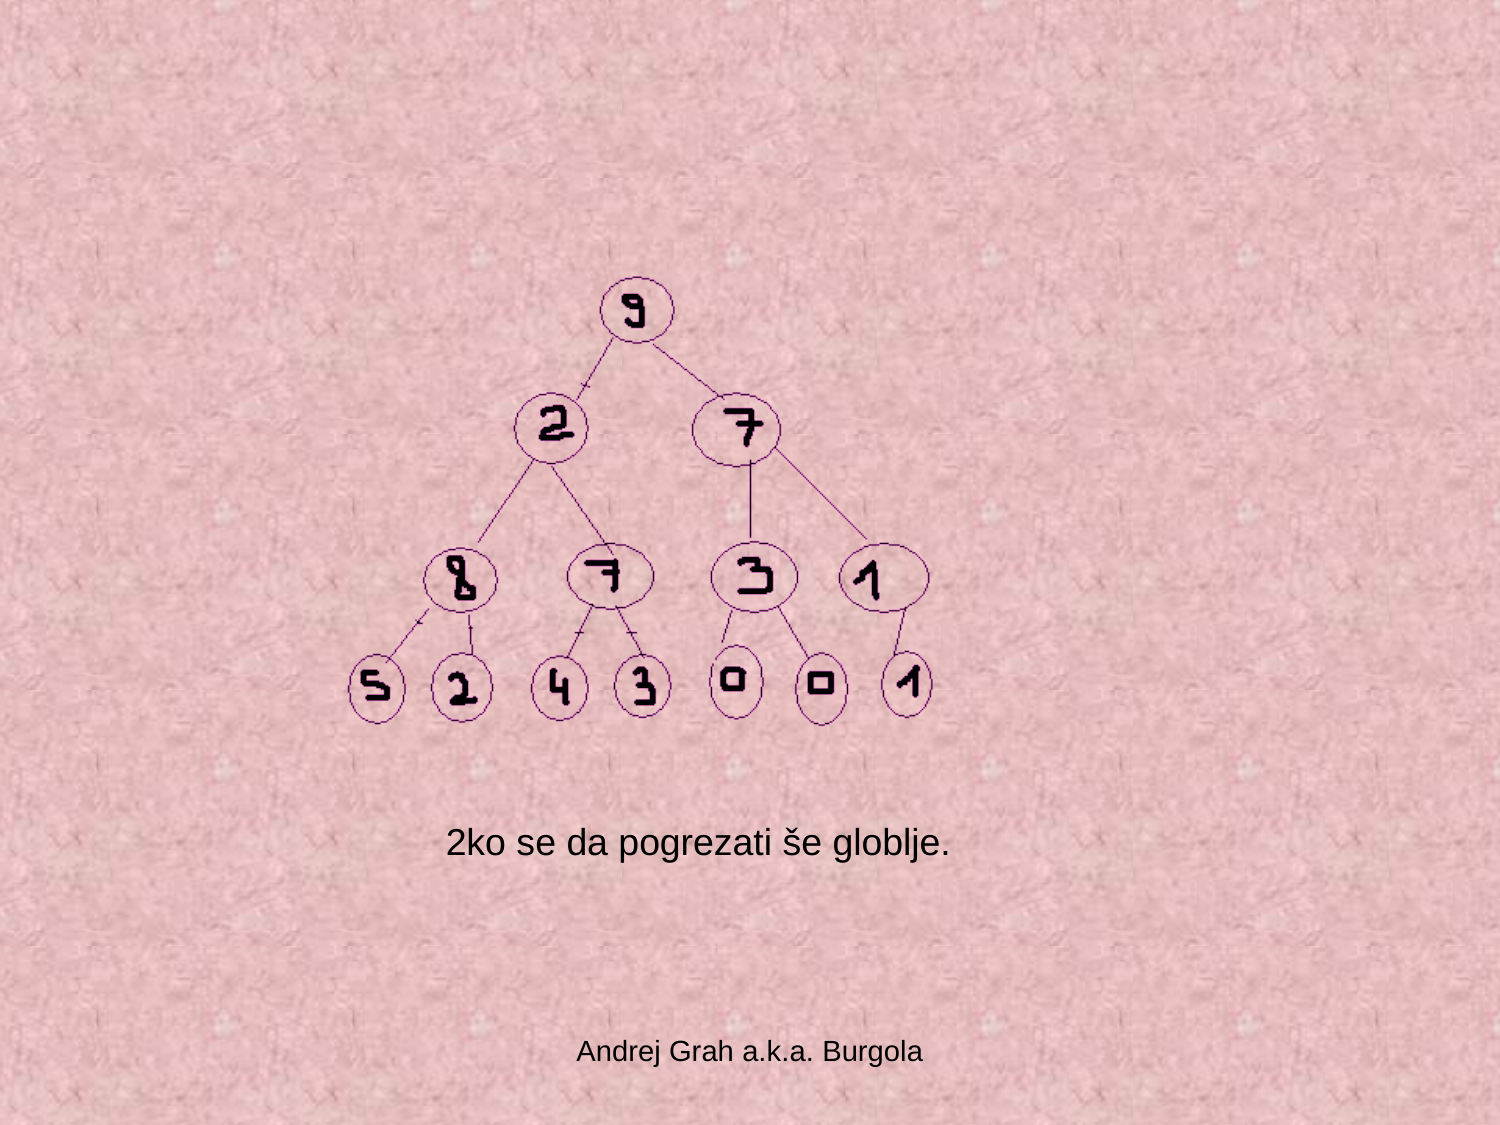

2ko se da pogrezati še globlje.
Andrej Grah a.k.a. Burgola